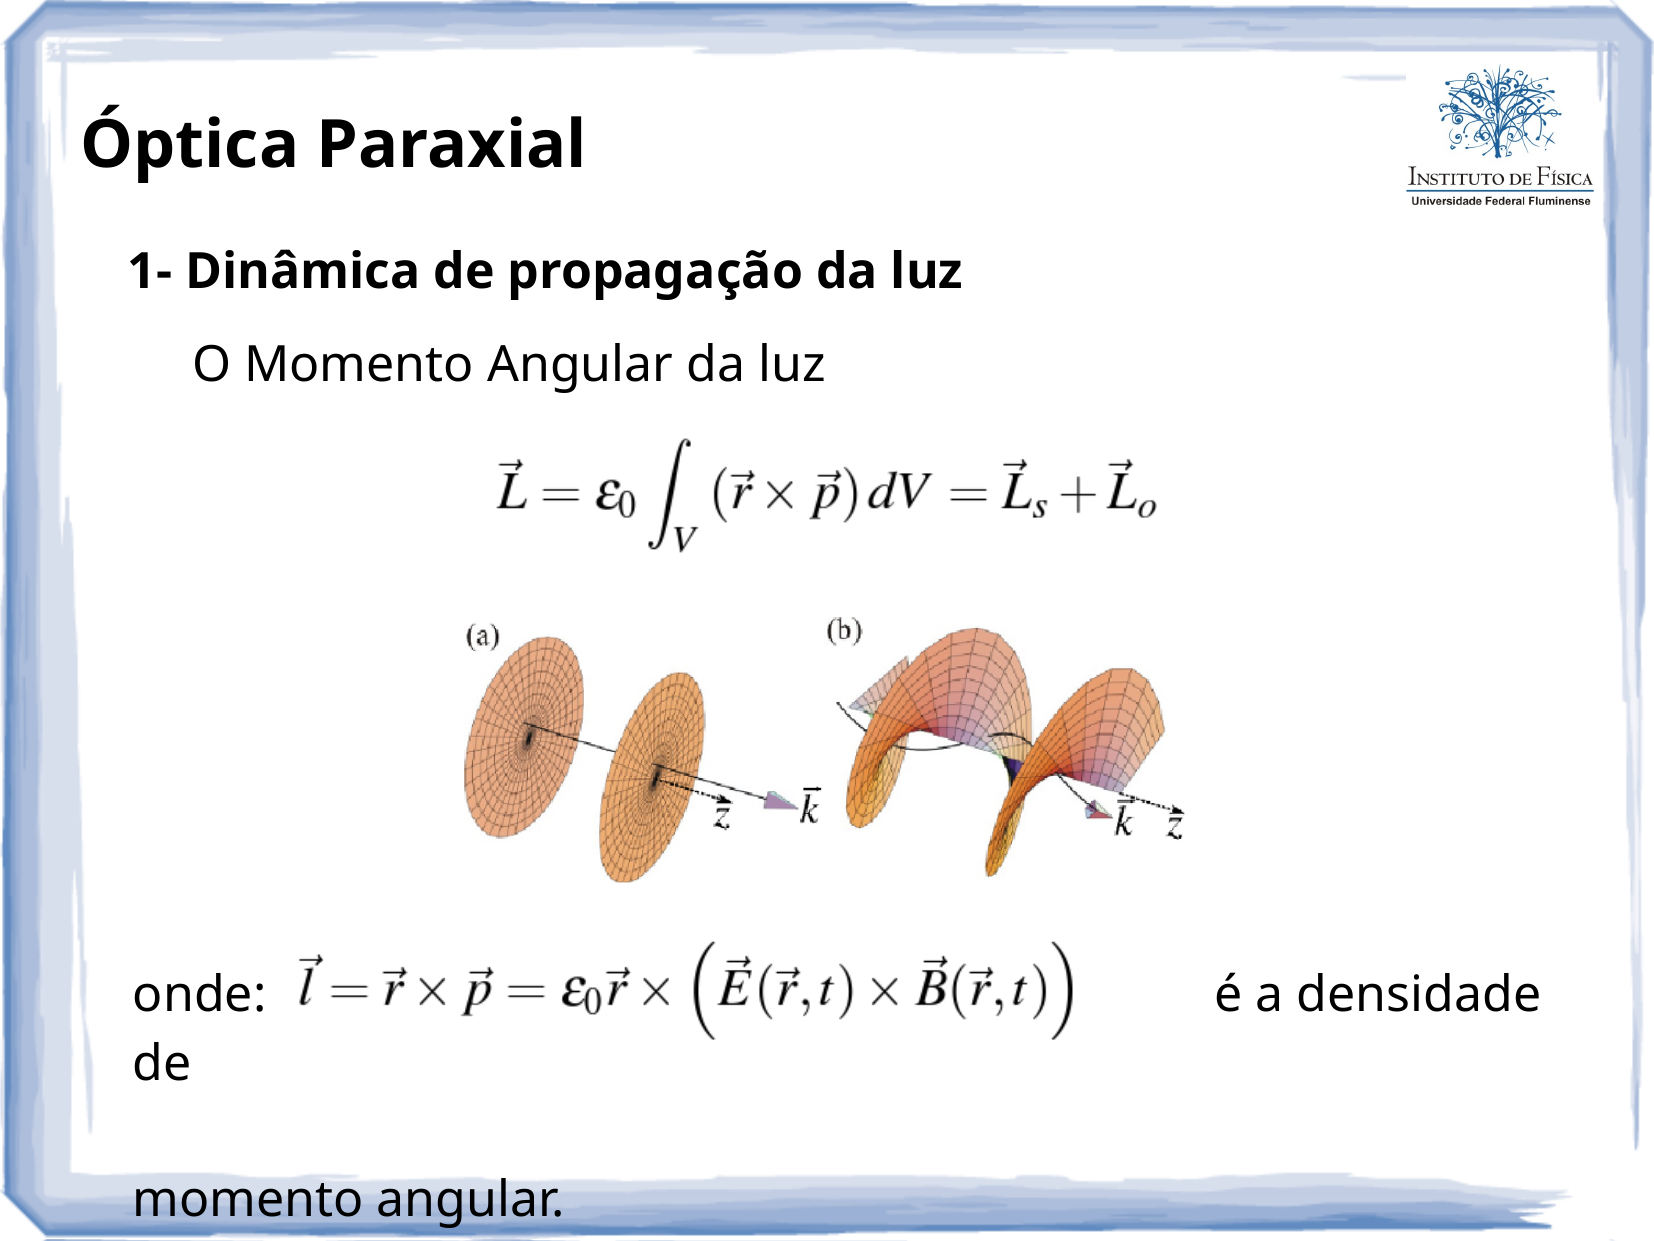

Óptica Paraxial
1- Dinâmica de propagação da luz
 O Momento Angular da luz
onde: é a densidade de
momento angular.